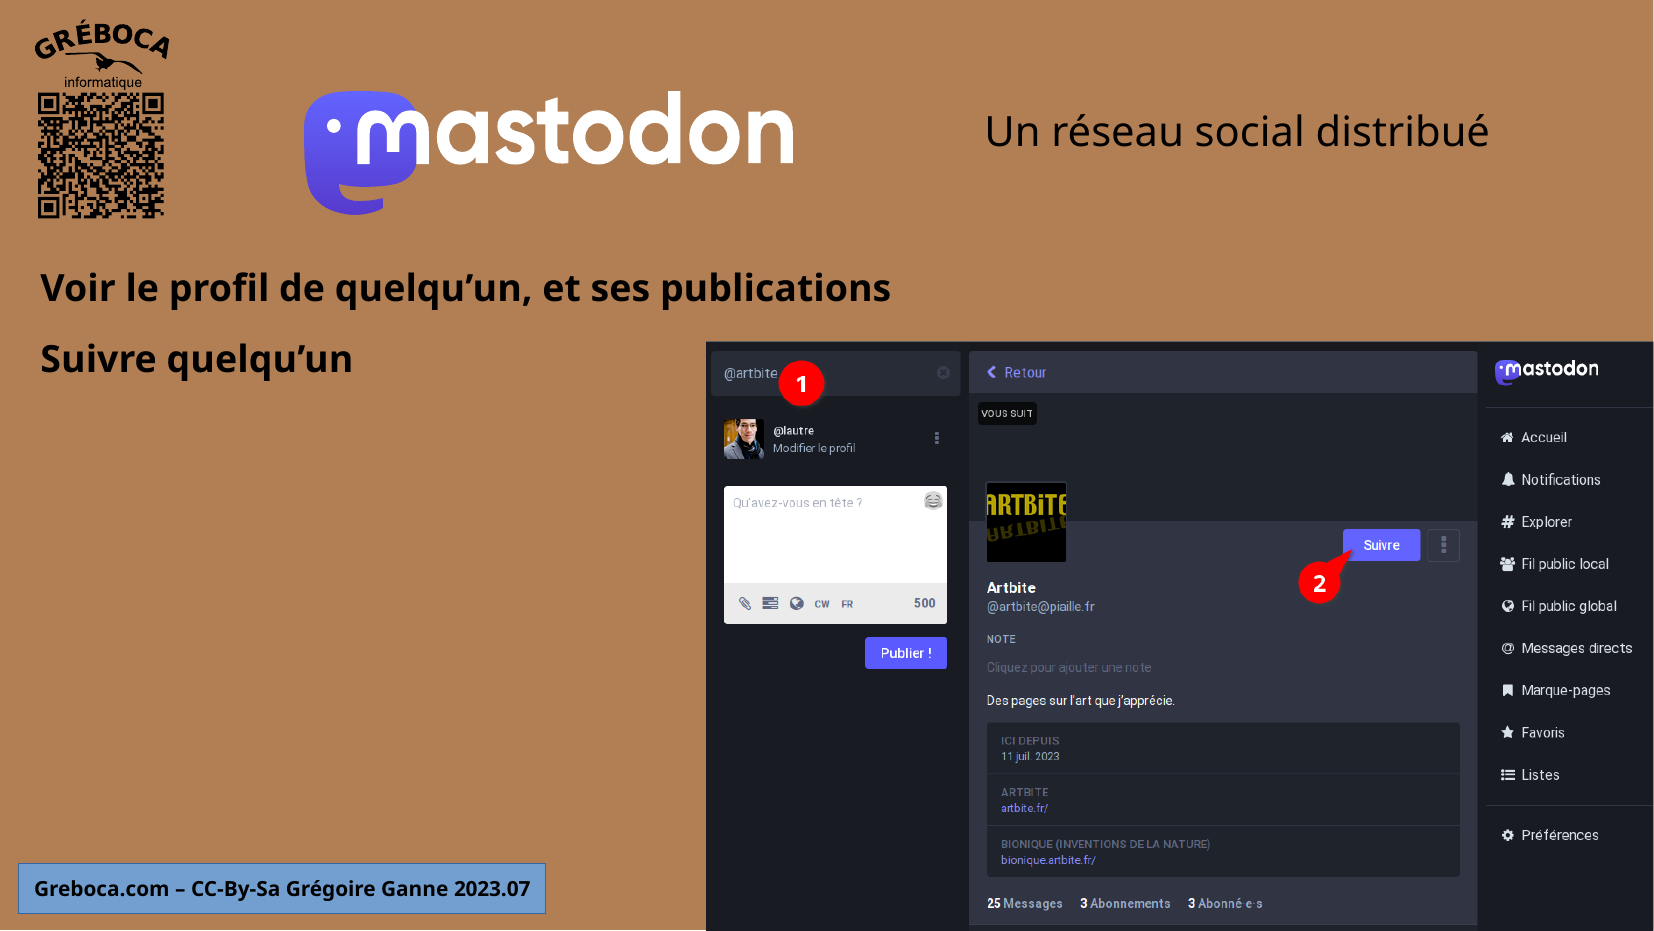

# Un réseau social distribué
Voir le profil de quelqu’un, et ses publications
Suivre quelqu’un
Greboca.com – CC-By-Sa Grégoire Ganne 2023.07